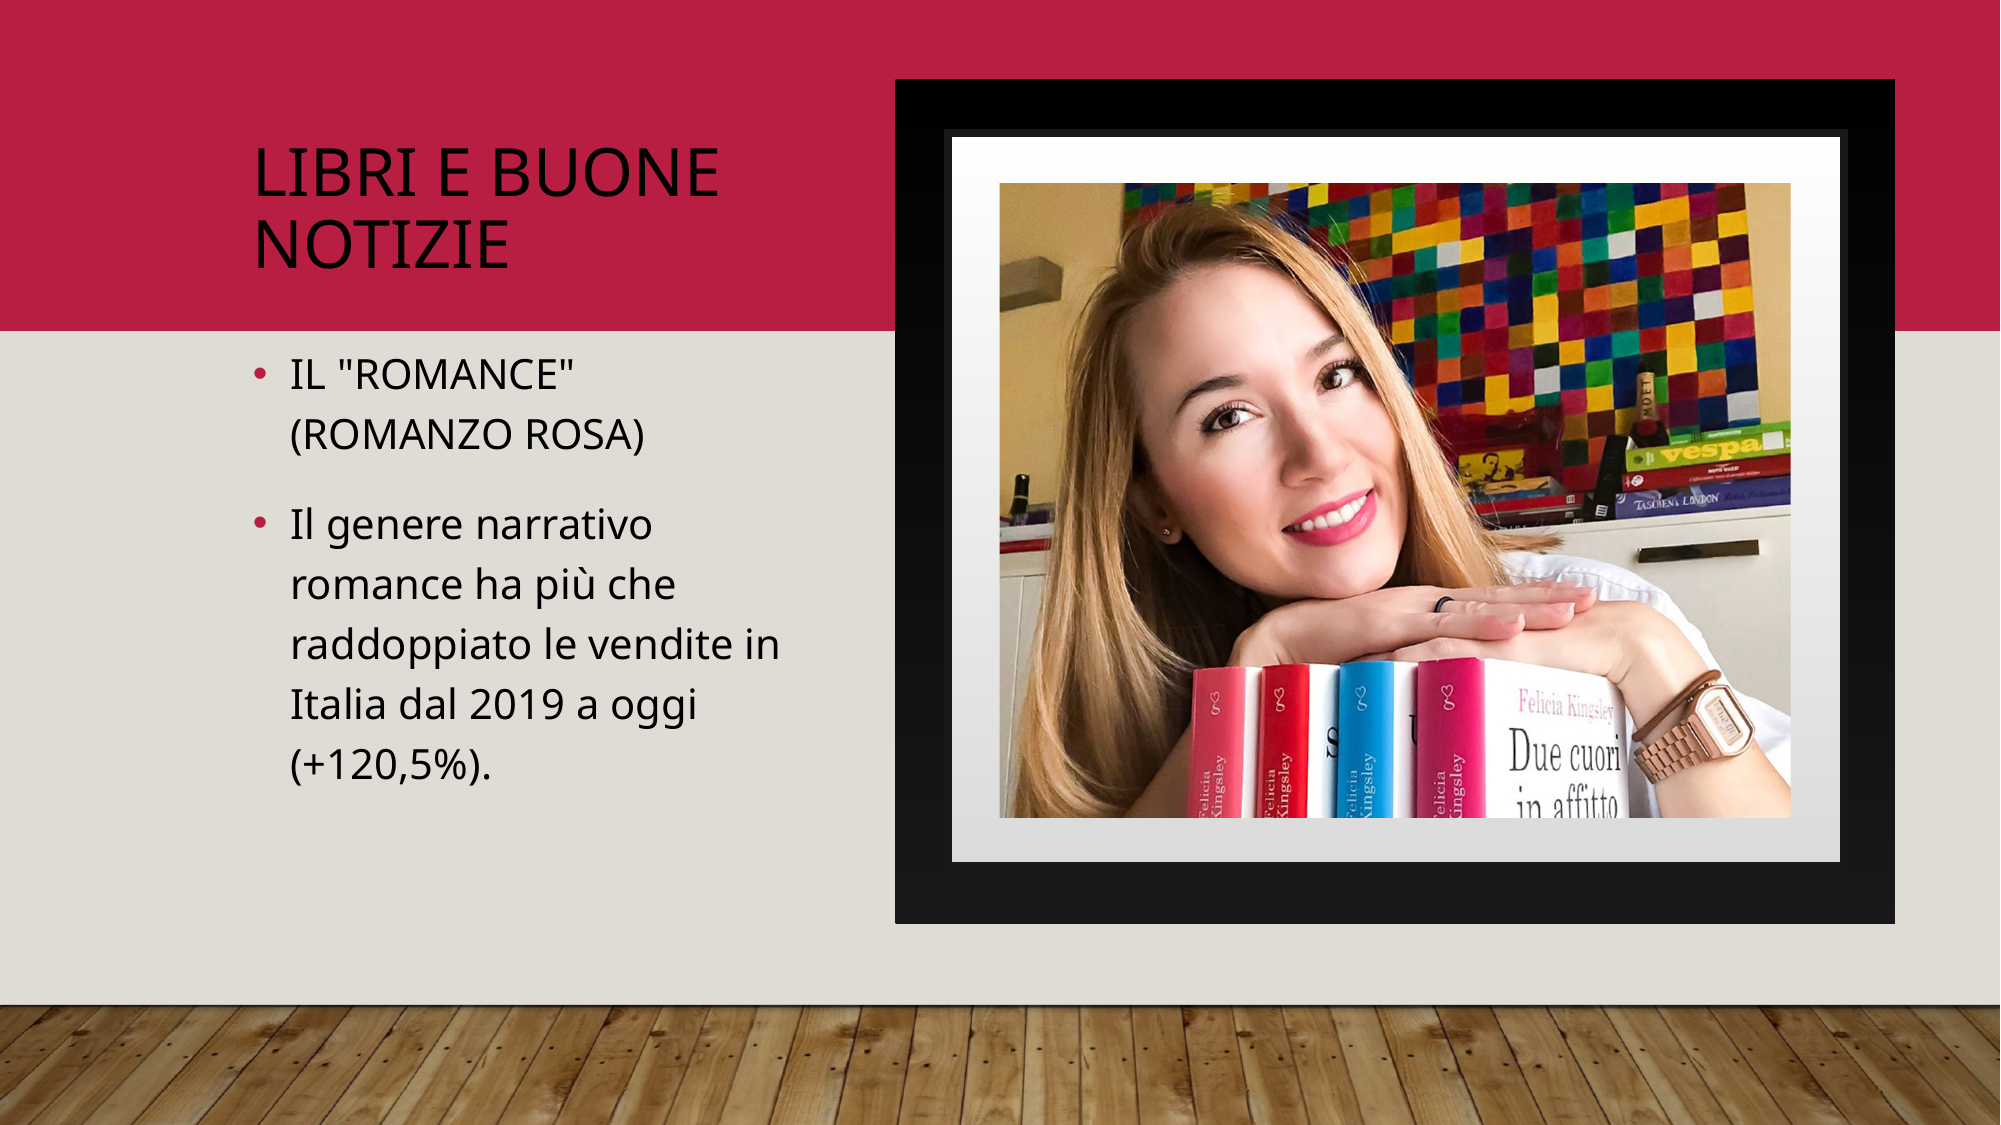

# LIBRI E BUONE NOTIZIE
IL "ROMANCE" (ROMANZO ROSA)
Il genere narrativo romance ha più che raddoppiato le vendite in Italia dal 2019 a oggi (+120,5%).